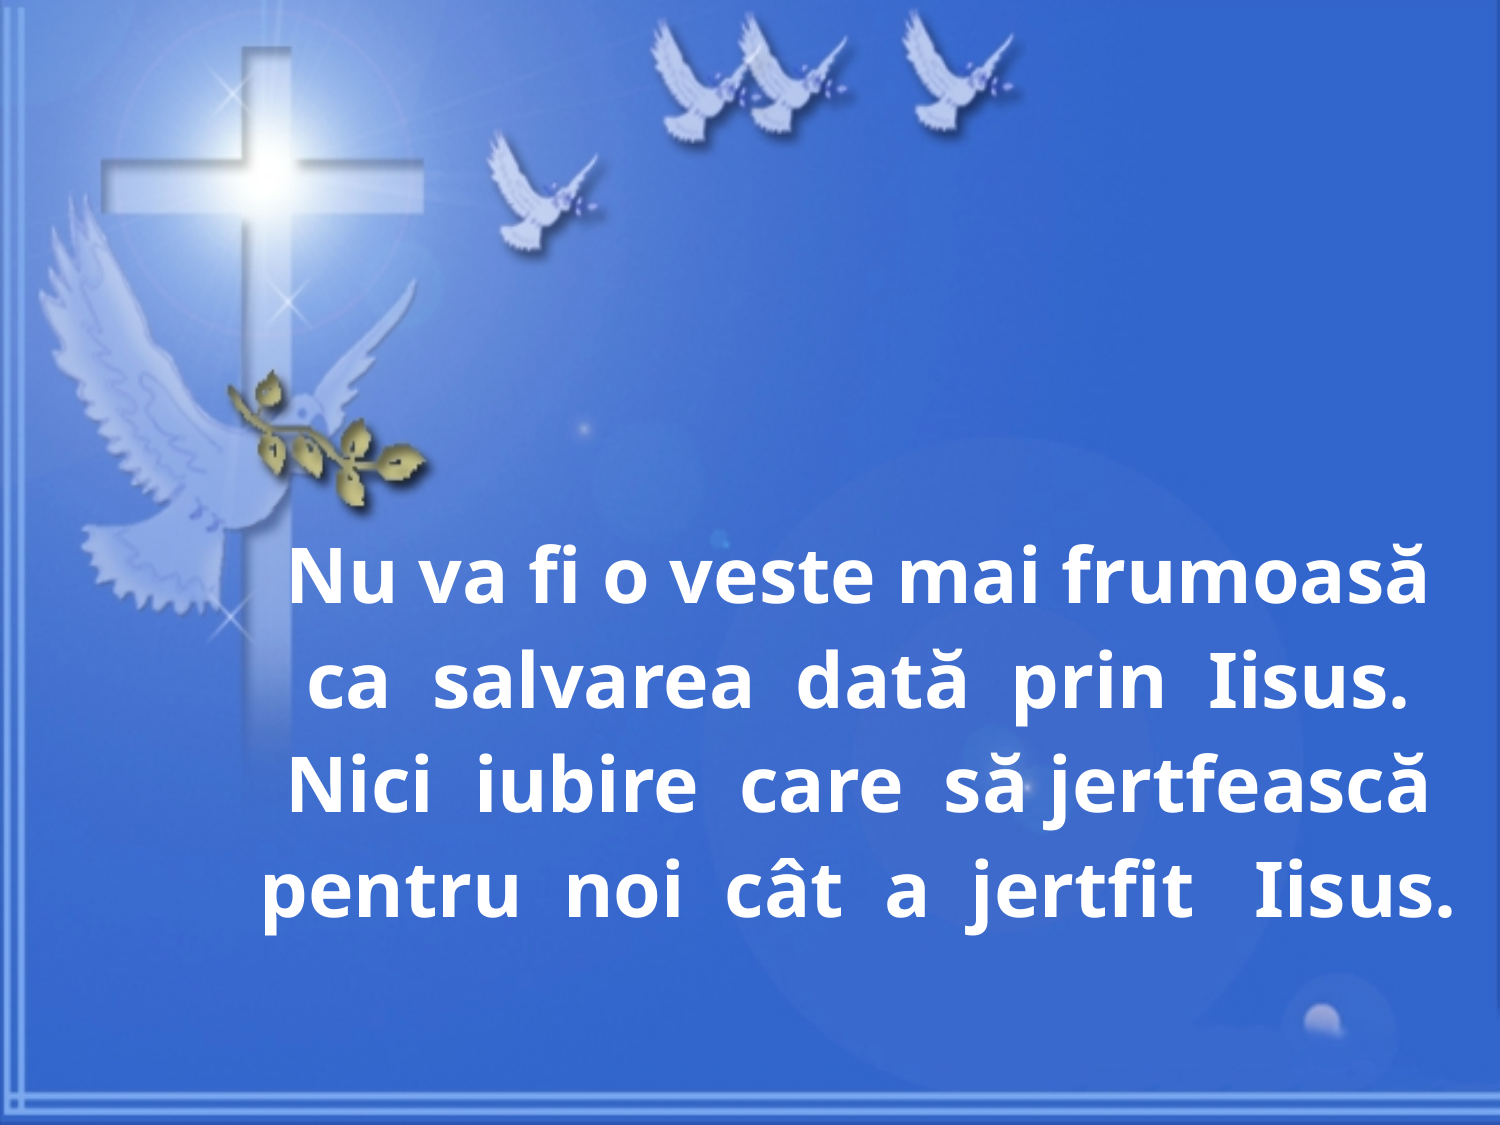

# Nu va fi o veste mai frumoasă ca salvarea dată prin Iisus. Nici iubire care să jertfească pentru noi cât a jertfit Iisus.